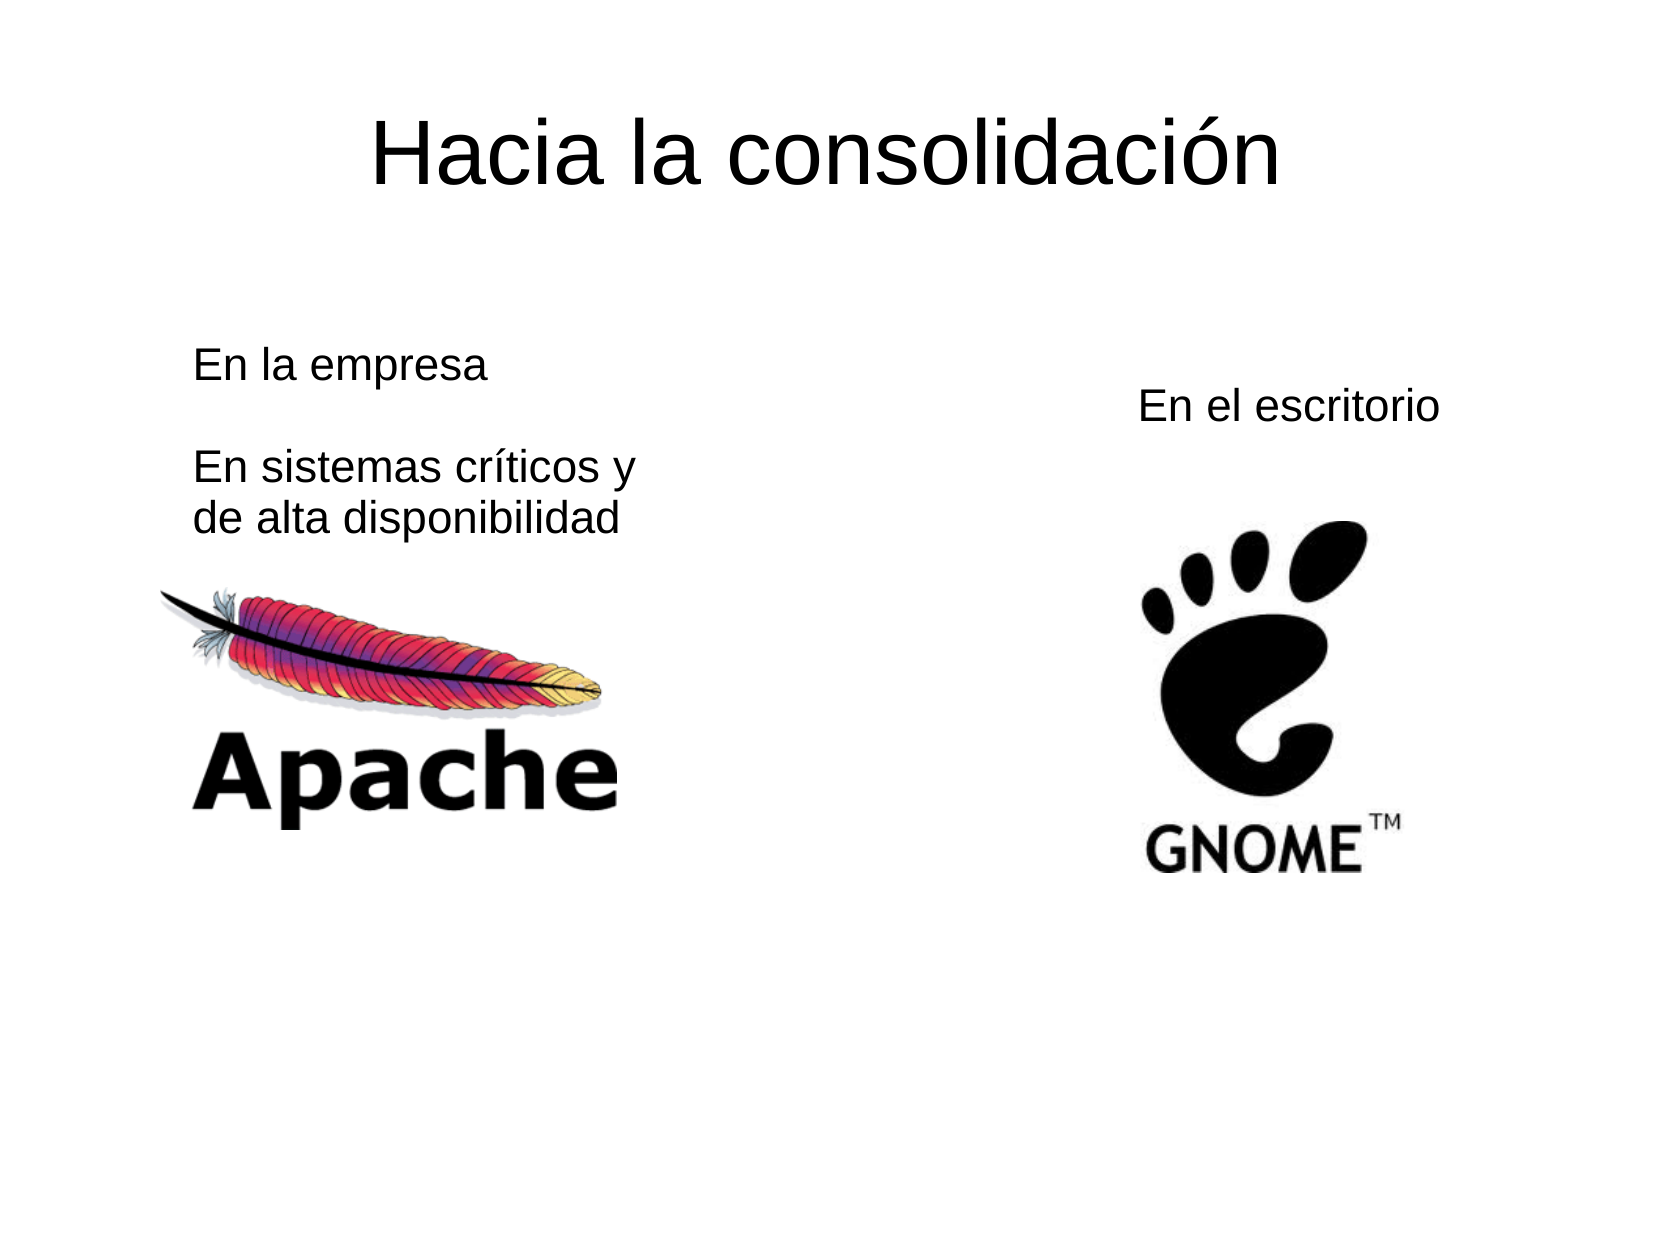

# Hacia la consolidación
En la empresa
En sistemas críticos y
de alta disponibilidad
En el escritorio